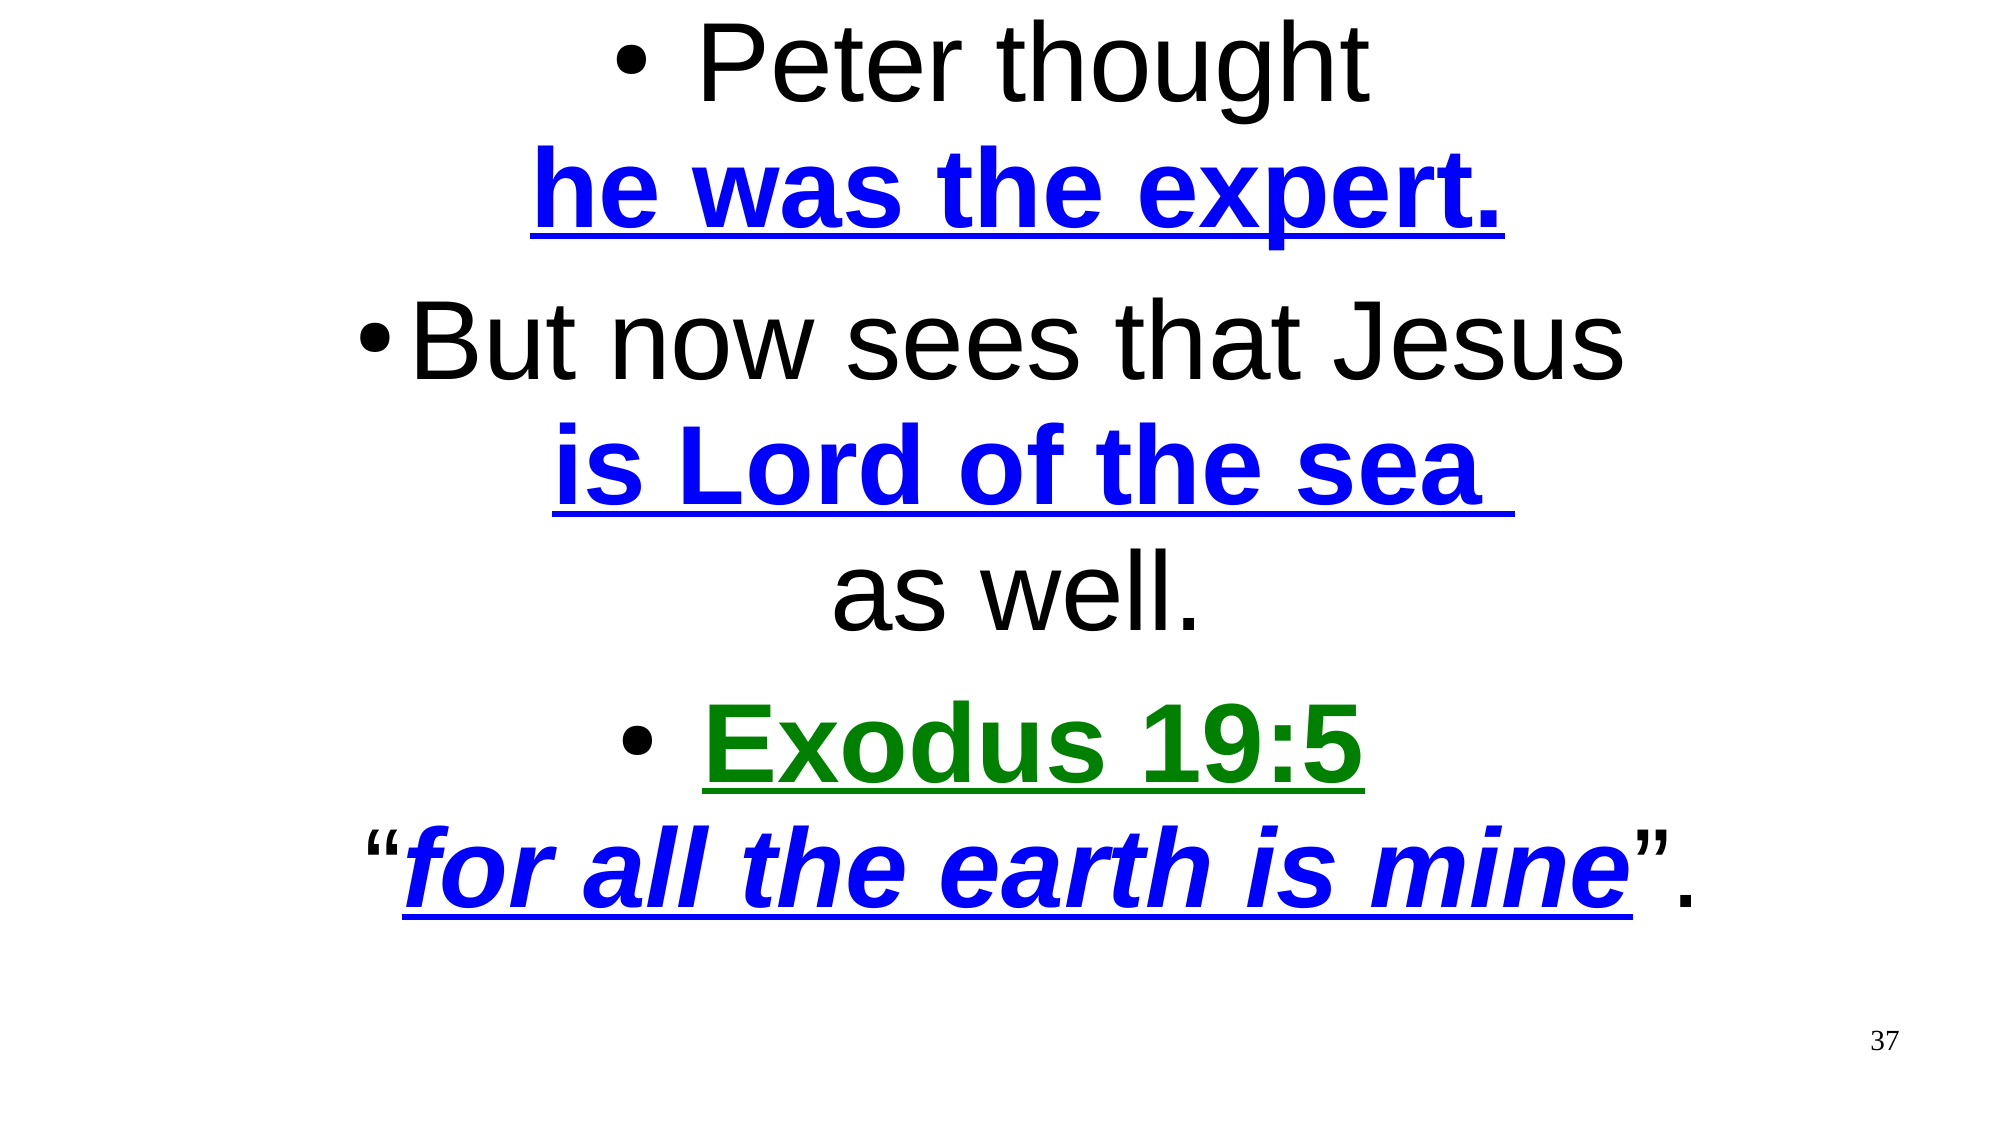

# Peter thought he was the expert.
But now sees that Jesus
is Lord of the sea
as well.
 Exodus 19:5
“for all the earth is mine”.
37